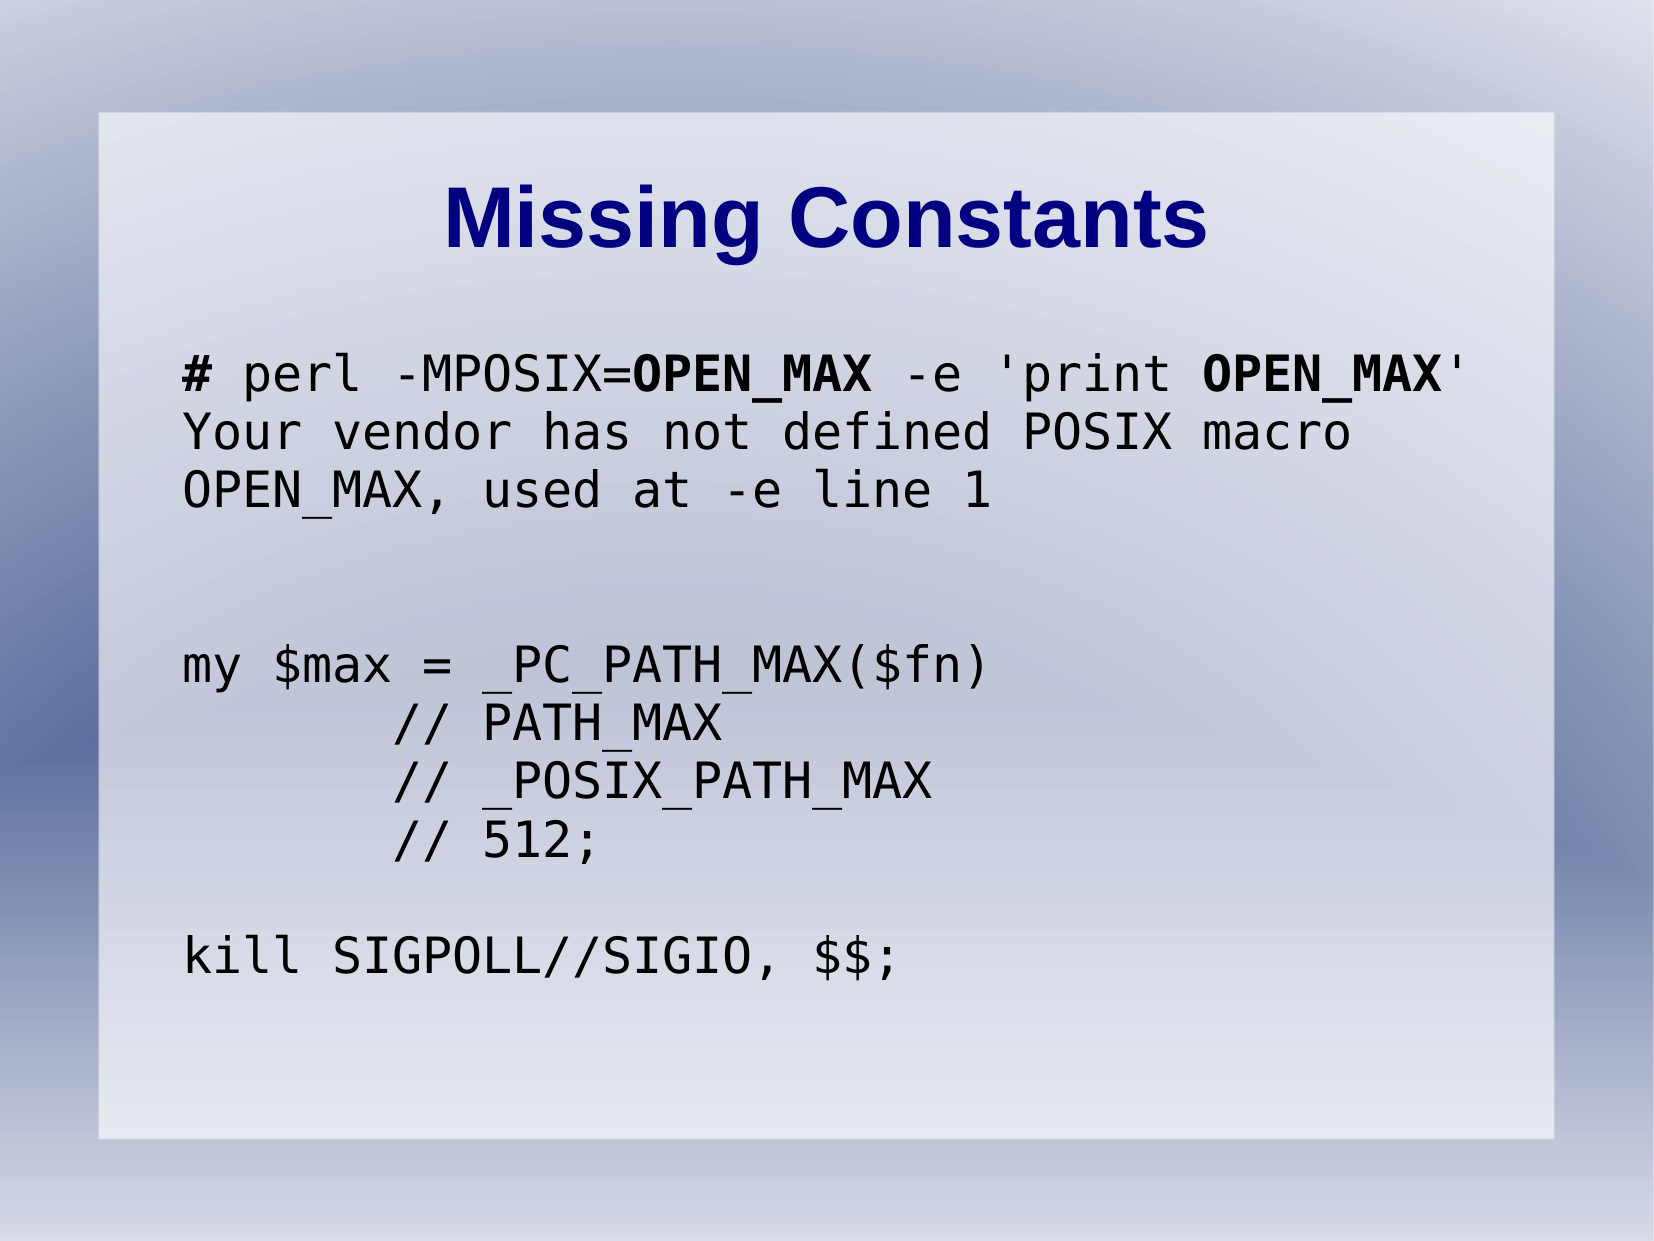

# Missing Constants
# perl -MPOSIX=OPEN_MAX -e 'print OPEN_MAX'
Your vendor has not defined POSIX macro
OPEN_MAX, used at -e line 1
my $max = _PC_PATH_MAX($fn)
 // PATH_MAX
 // _POSIX_PATH_MAX
 // 512;
kill SIGPOLL//SIGIO, $$;